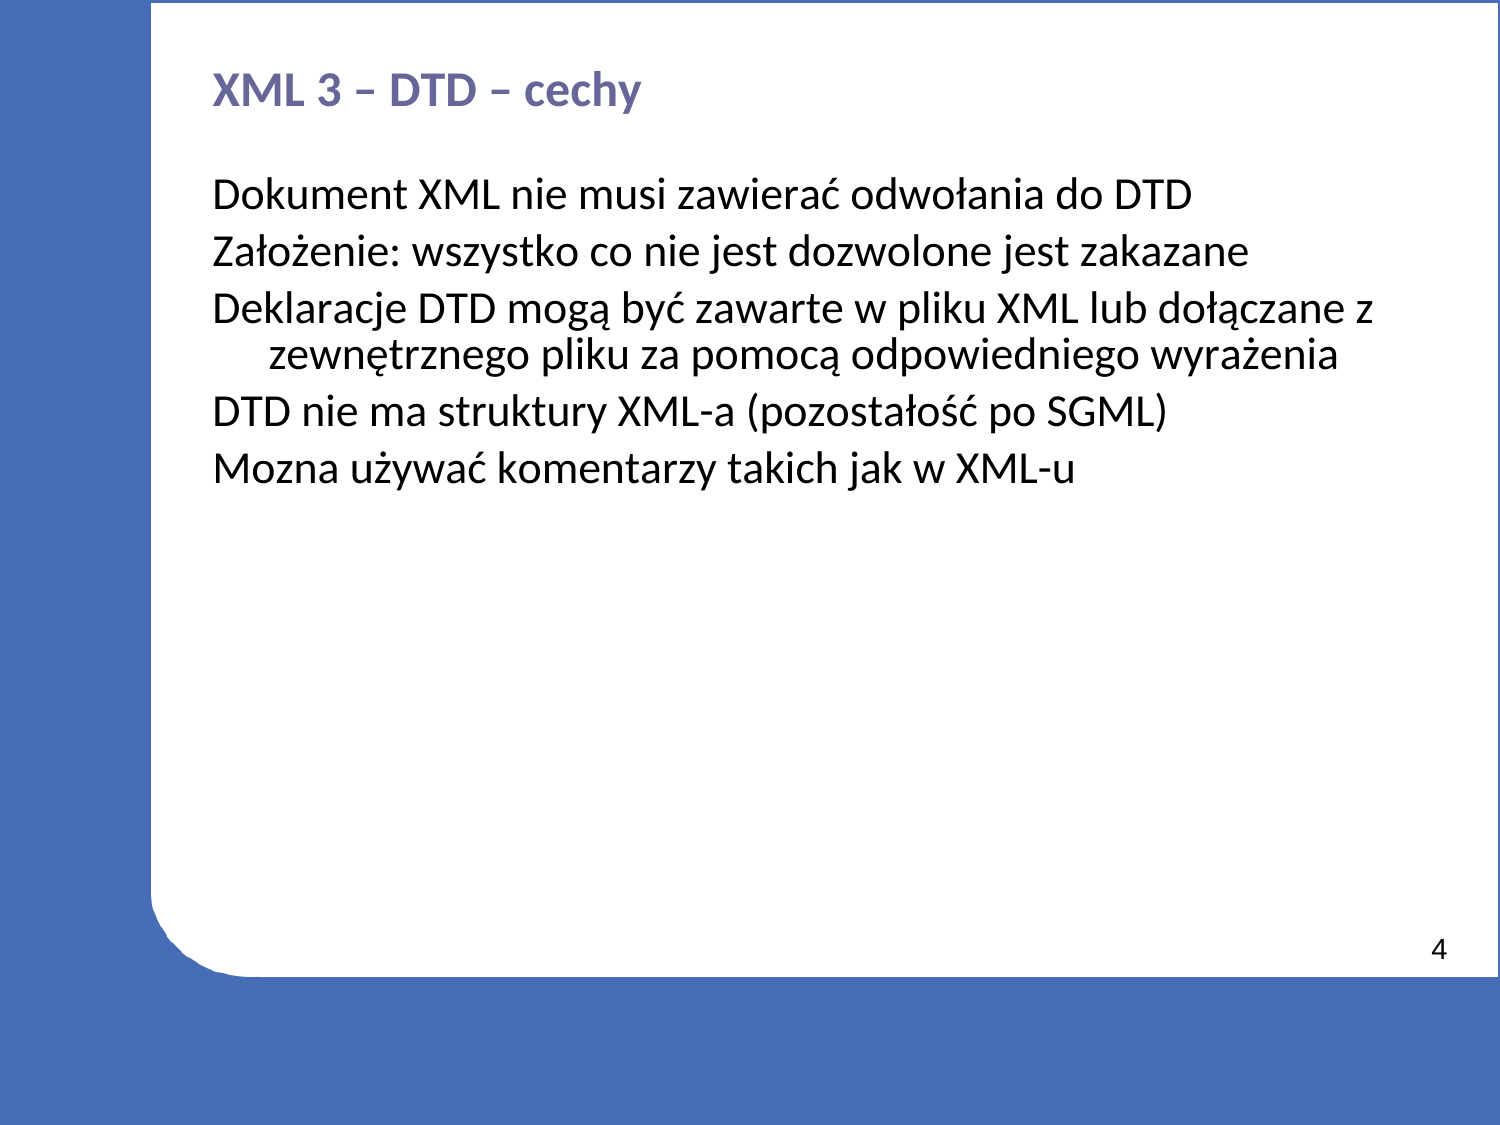

# XML 3 – DTD – cechy
Dokument XML nie musi zawierać odwołania do DTD
Założenie: wszystko co nie jest dozwolone jest zakazane
Deklaracje DTD mogą być zawarte w pliku XML lub dołączane z zewnętrznego pliku za pomocą odpowiedniego wyrażenia
DTD nie ma struktury XML-a (pozostałość po SGML)
Mozna używać komentarzy takich jak w XML-u
4